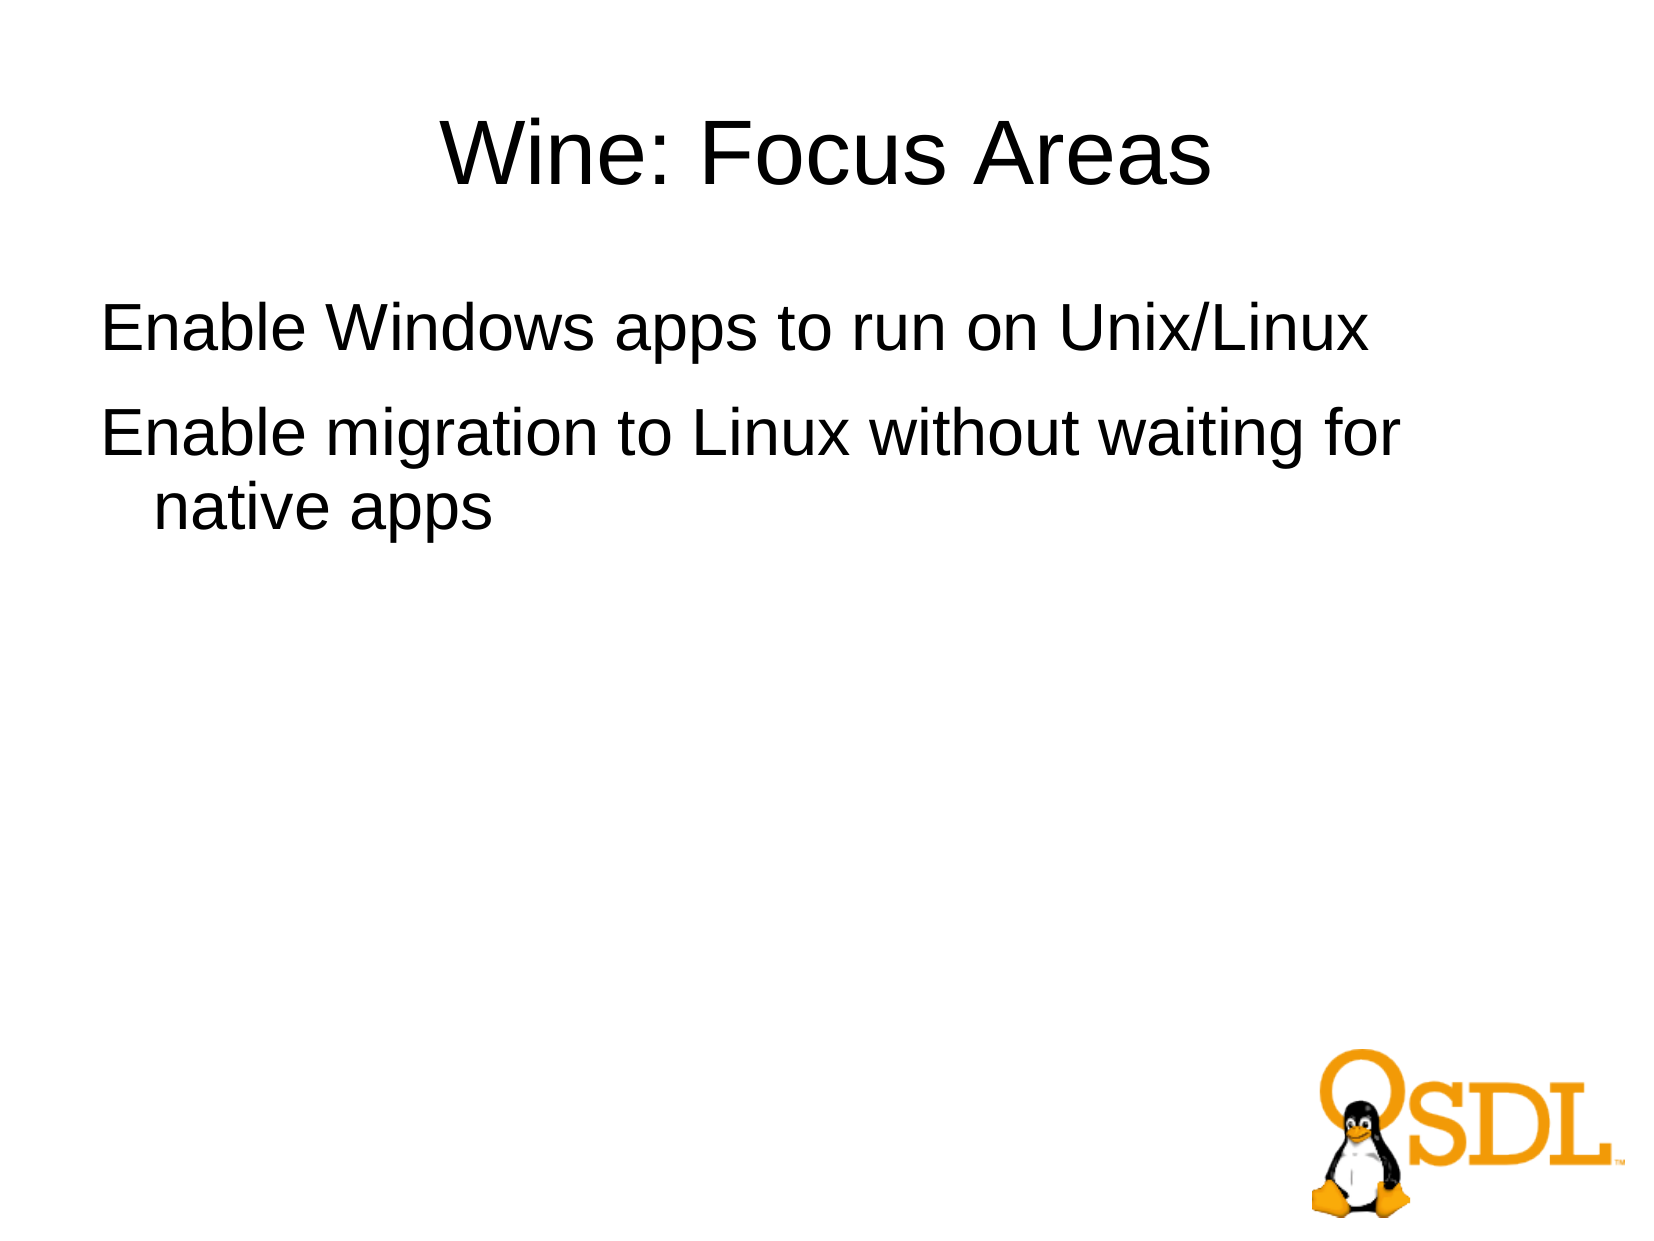

# Wine: Focus Areas
Enable Windows apps to run on Unix/Linux
Enable migration to Linux without waiting for native apps